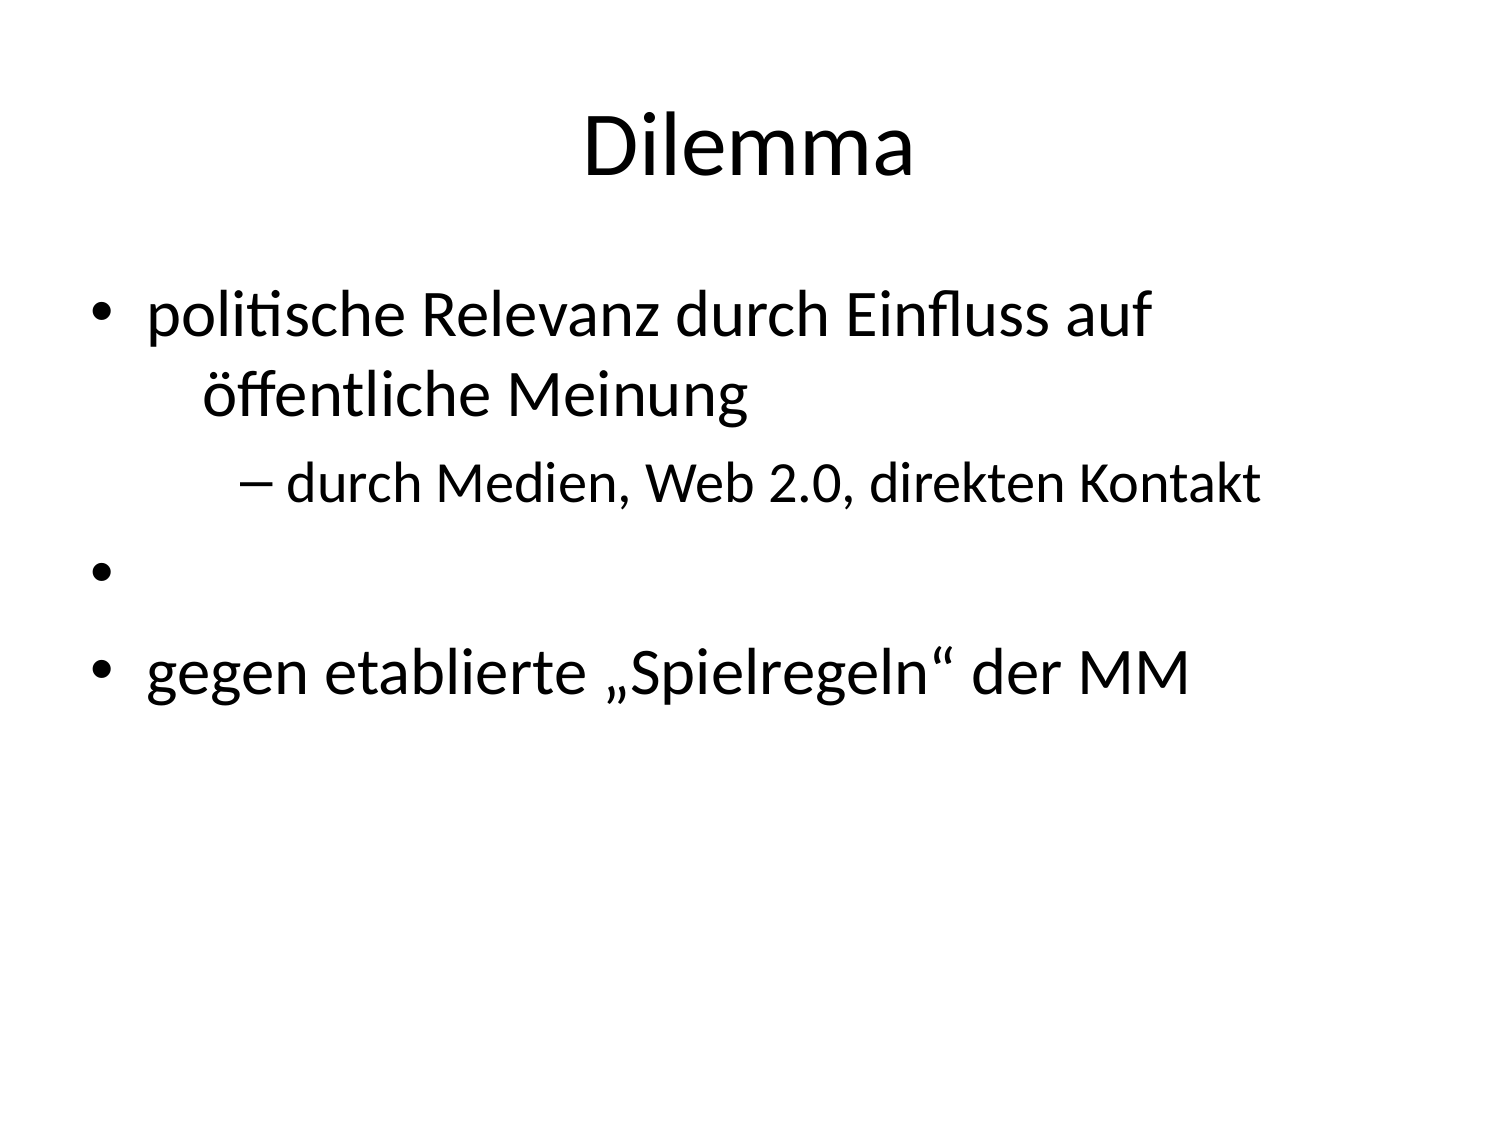

# Dilemma
politische Relevanz durch Einfluss auf öffentliche Meinung
durch Medien, Web 2.0, direkten Kontakt
gegen etablierte „Spielregeln“ der MM